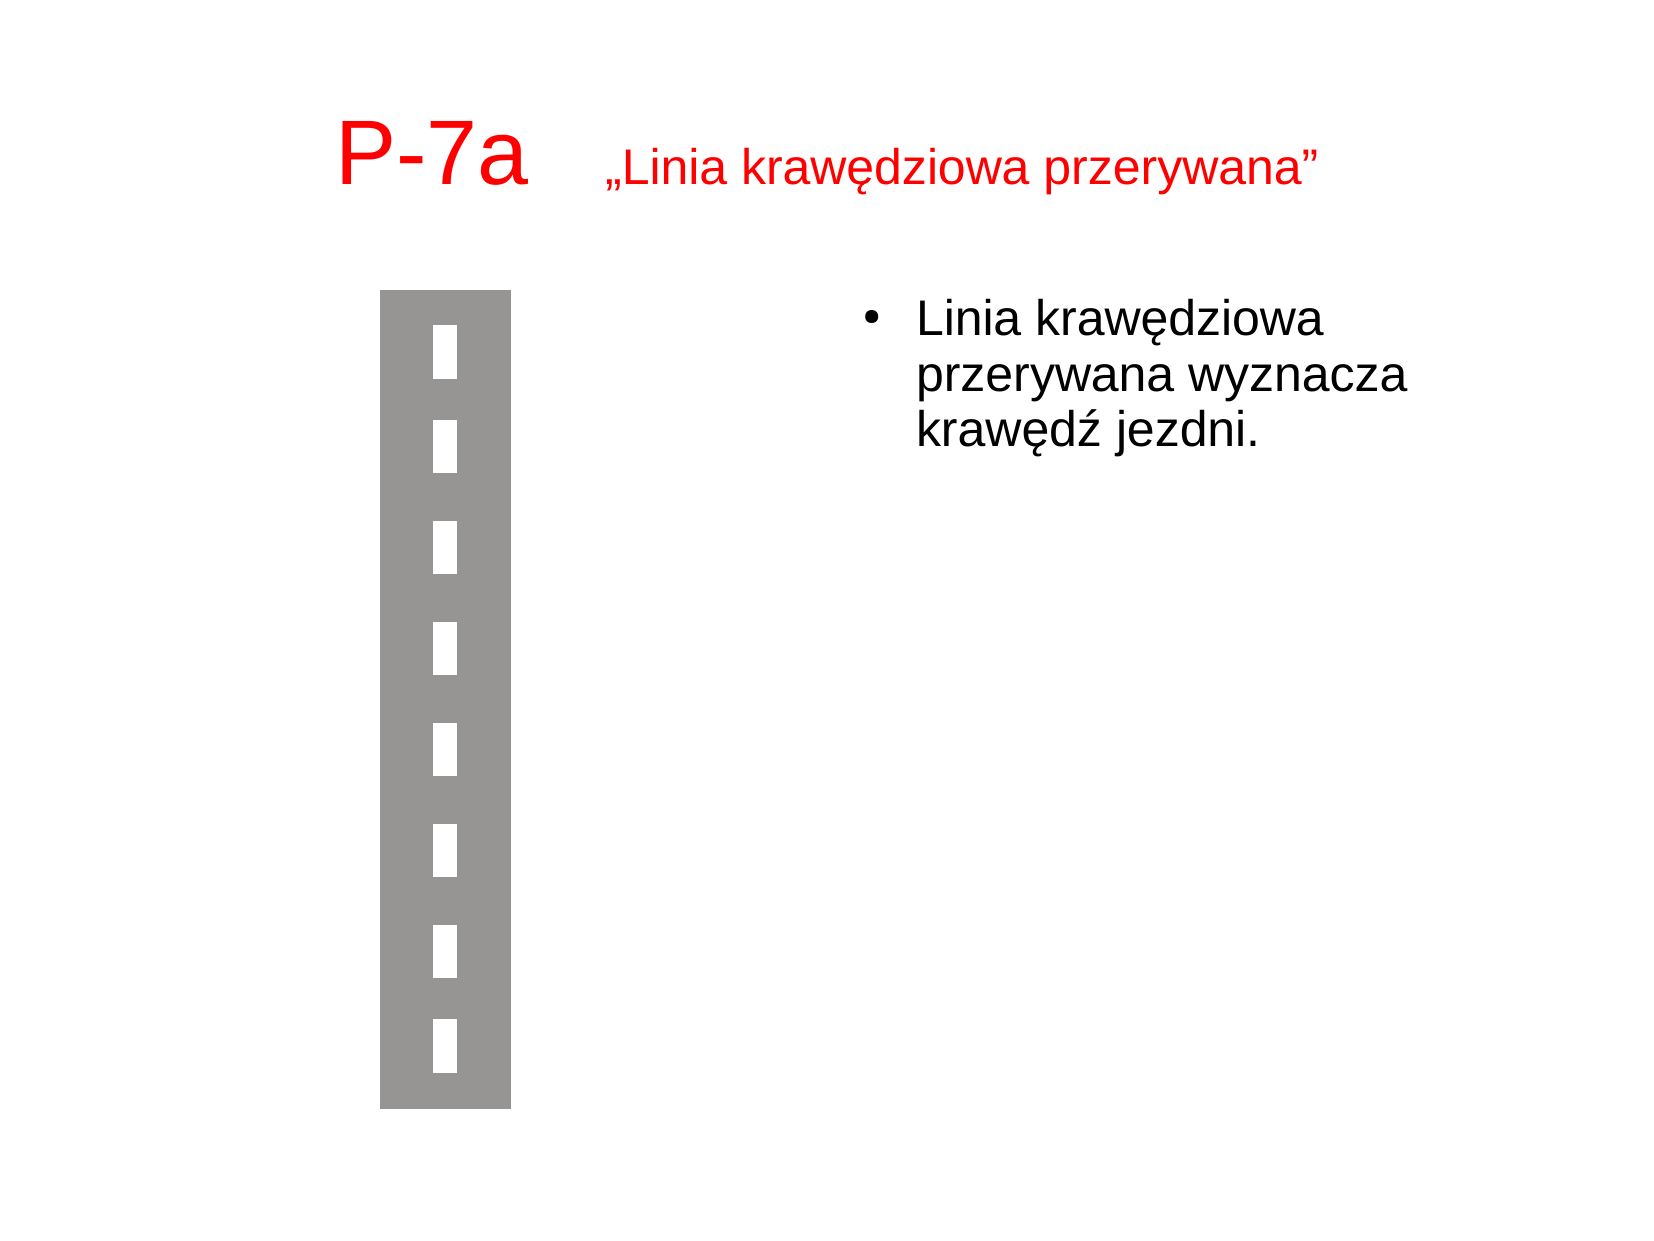

# P-7a „Linia krawędziowa przerywana”
Linia krawędziowa przerywana wyznacza krawędź jezdni.